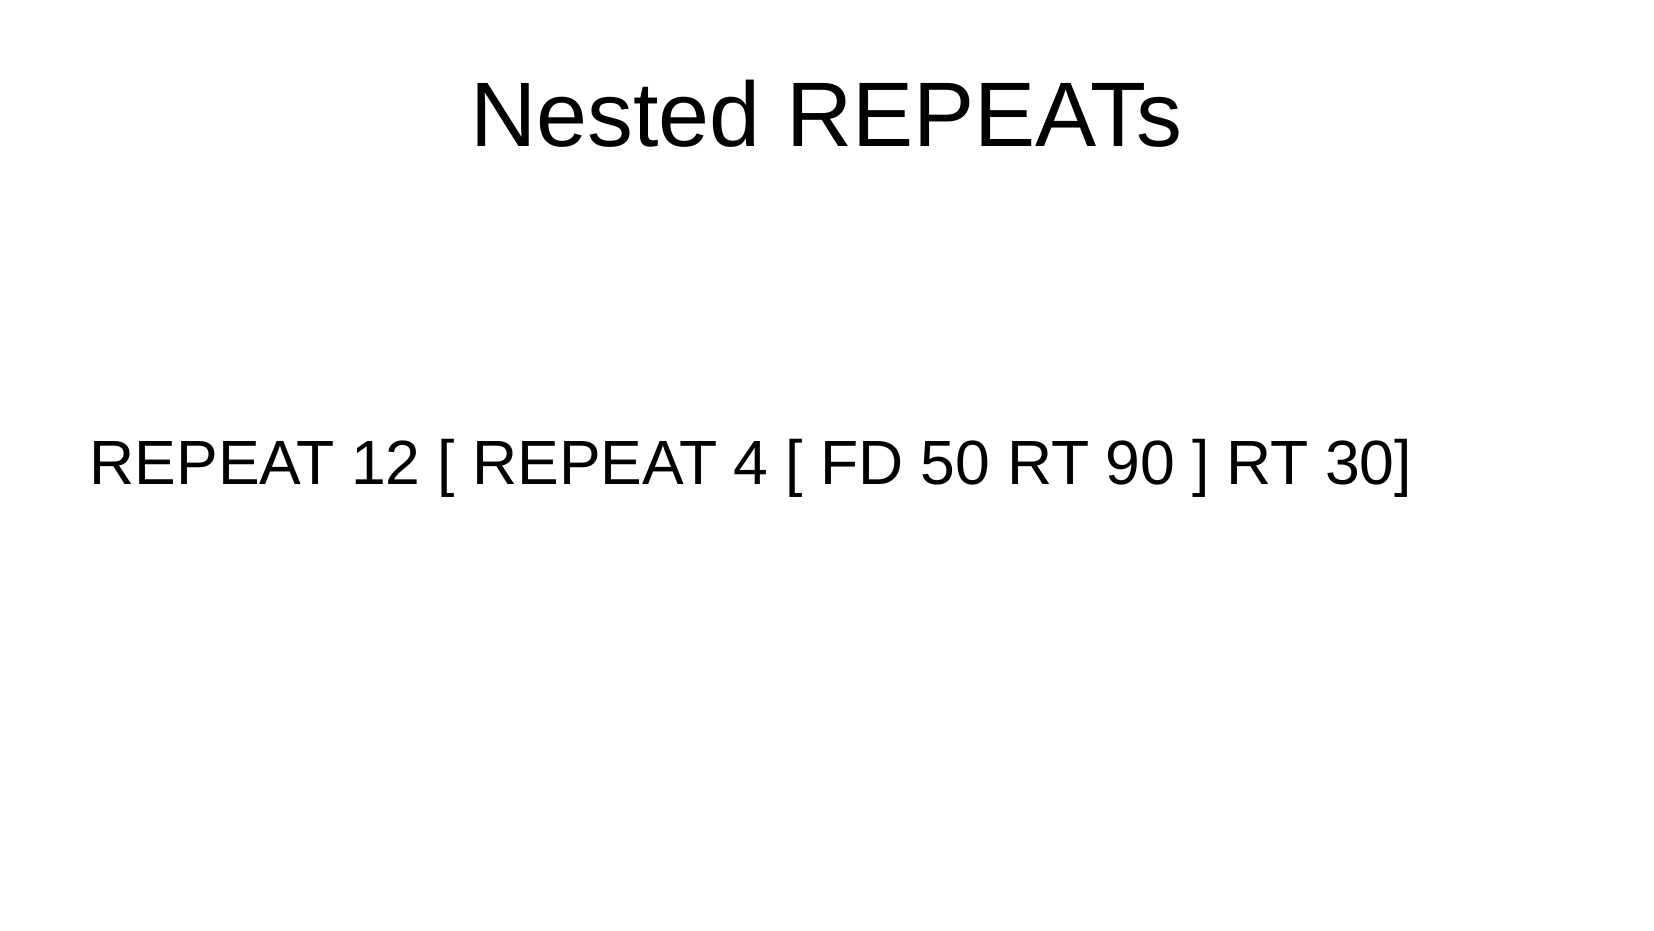

# Nested REPEATs
REPEAT 12 [ REPEAT 4 [ FD 50 RT 90 ] RT 30]